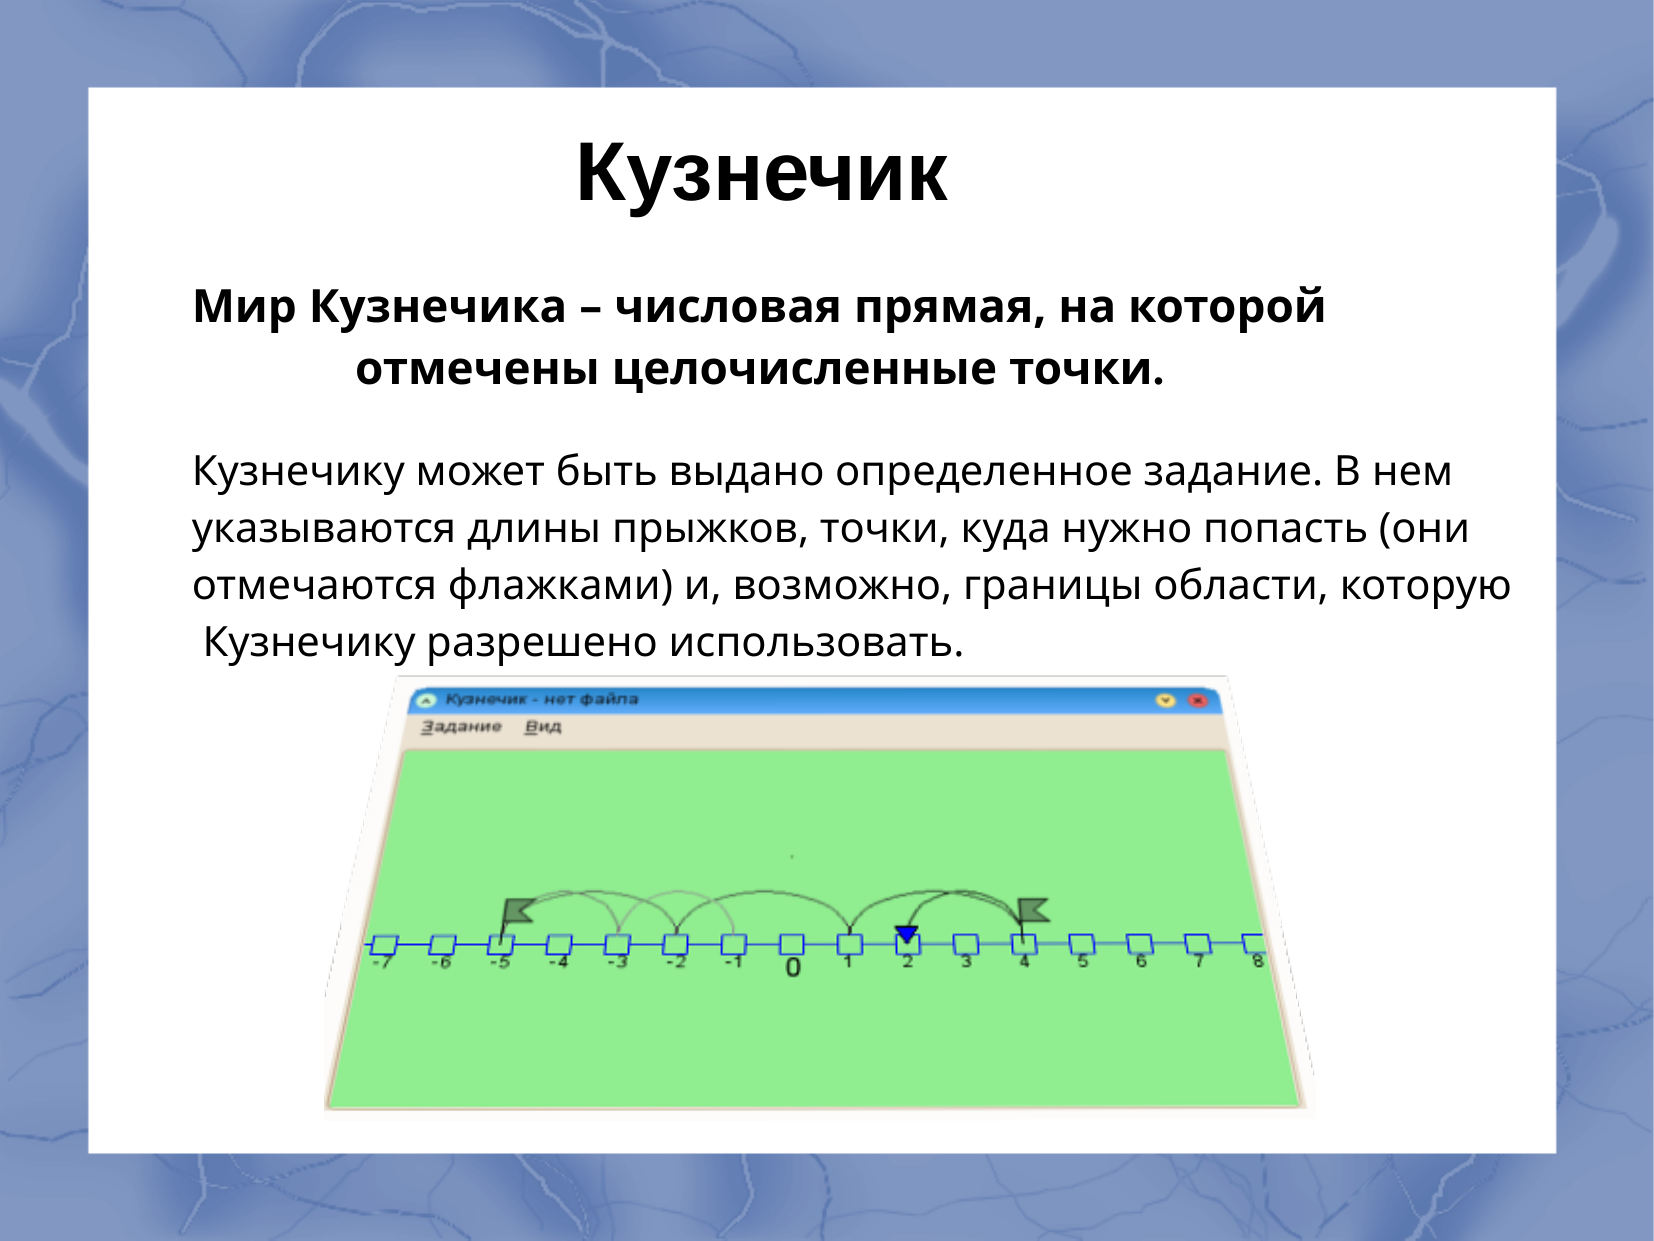

Кузнечик
Мир Кузнечика – числовая прямая, на которой отмечены целочисленные точки.
Кузнечику может быть выдано определенное задание. В нем указываются длины прыжков, точки, куда нужно попасть (они отмечаются флажками) и, возможно, границы области, которую Кузнечику разрешено использовать.